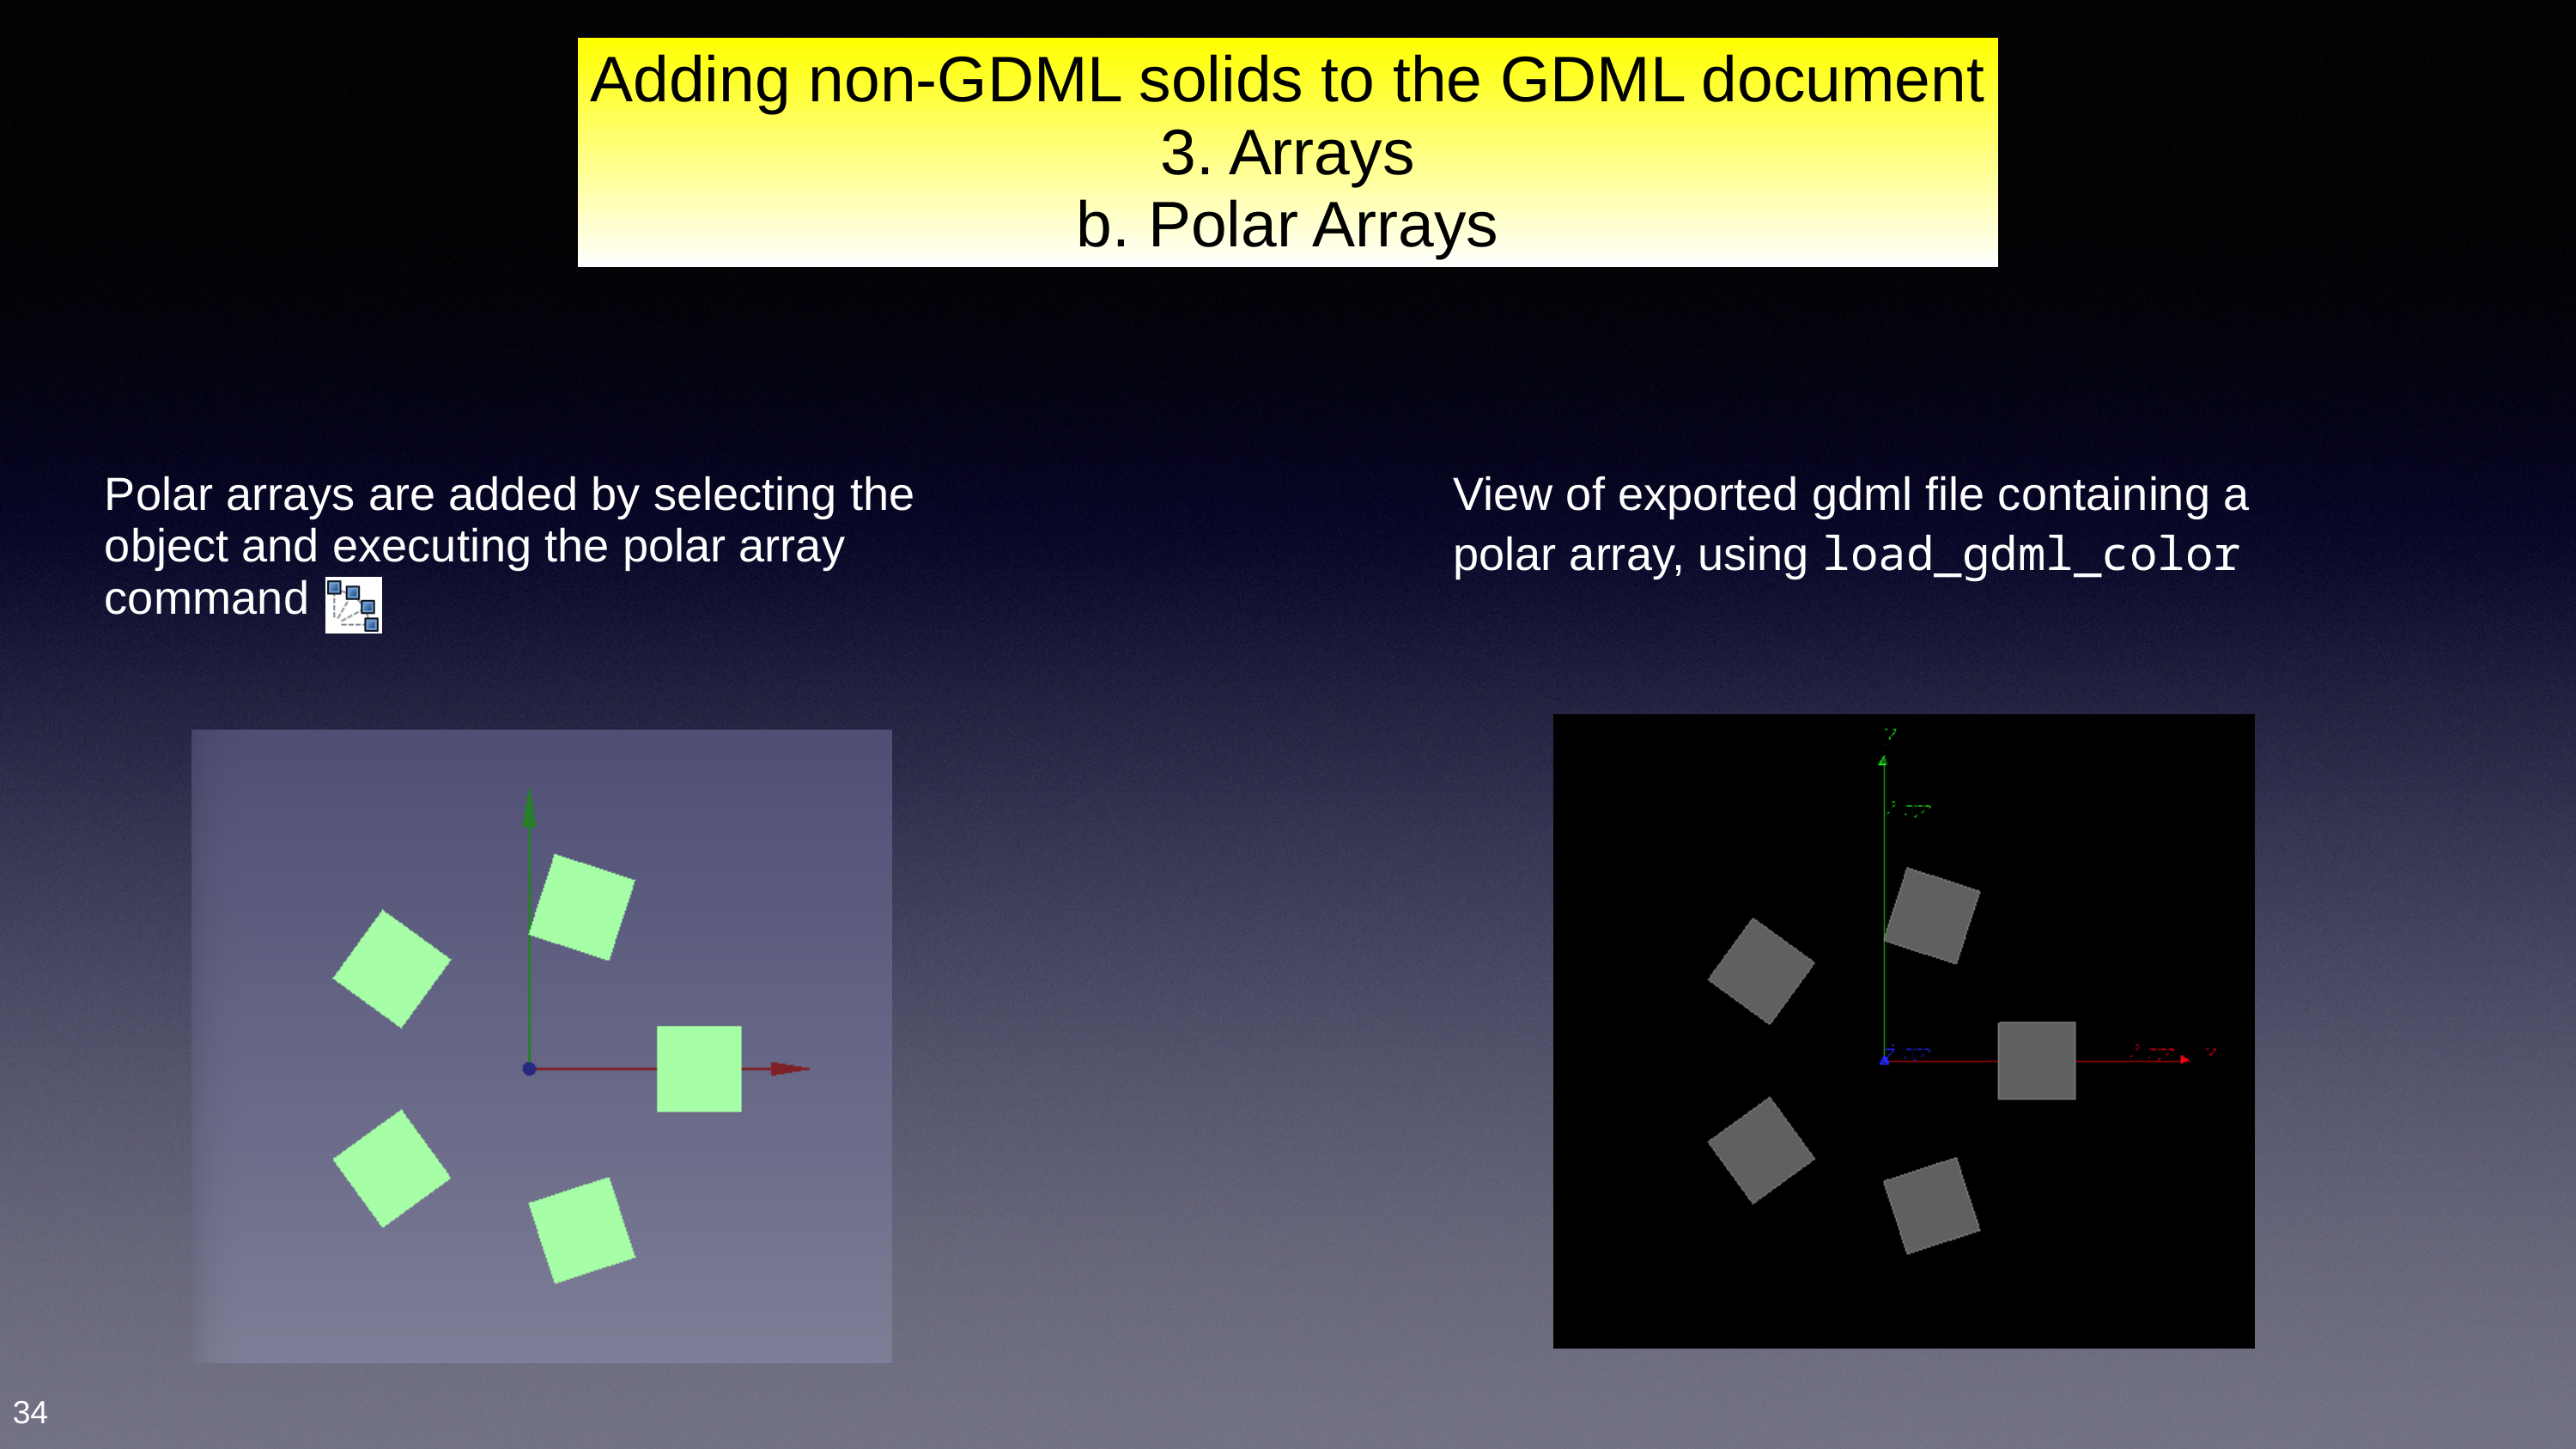

Adding non-GDML solids to the GDML document
3. Arrays
b. Polar Arrays
Polar arrays are added by selecting the object and executing the polar array command
View of exported gdml file containing a polar array, using load_gdml_color
34